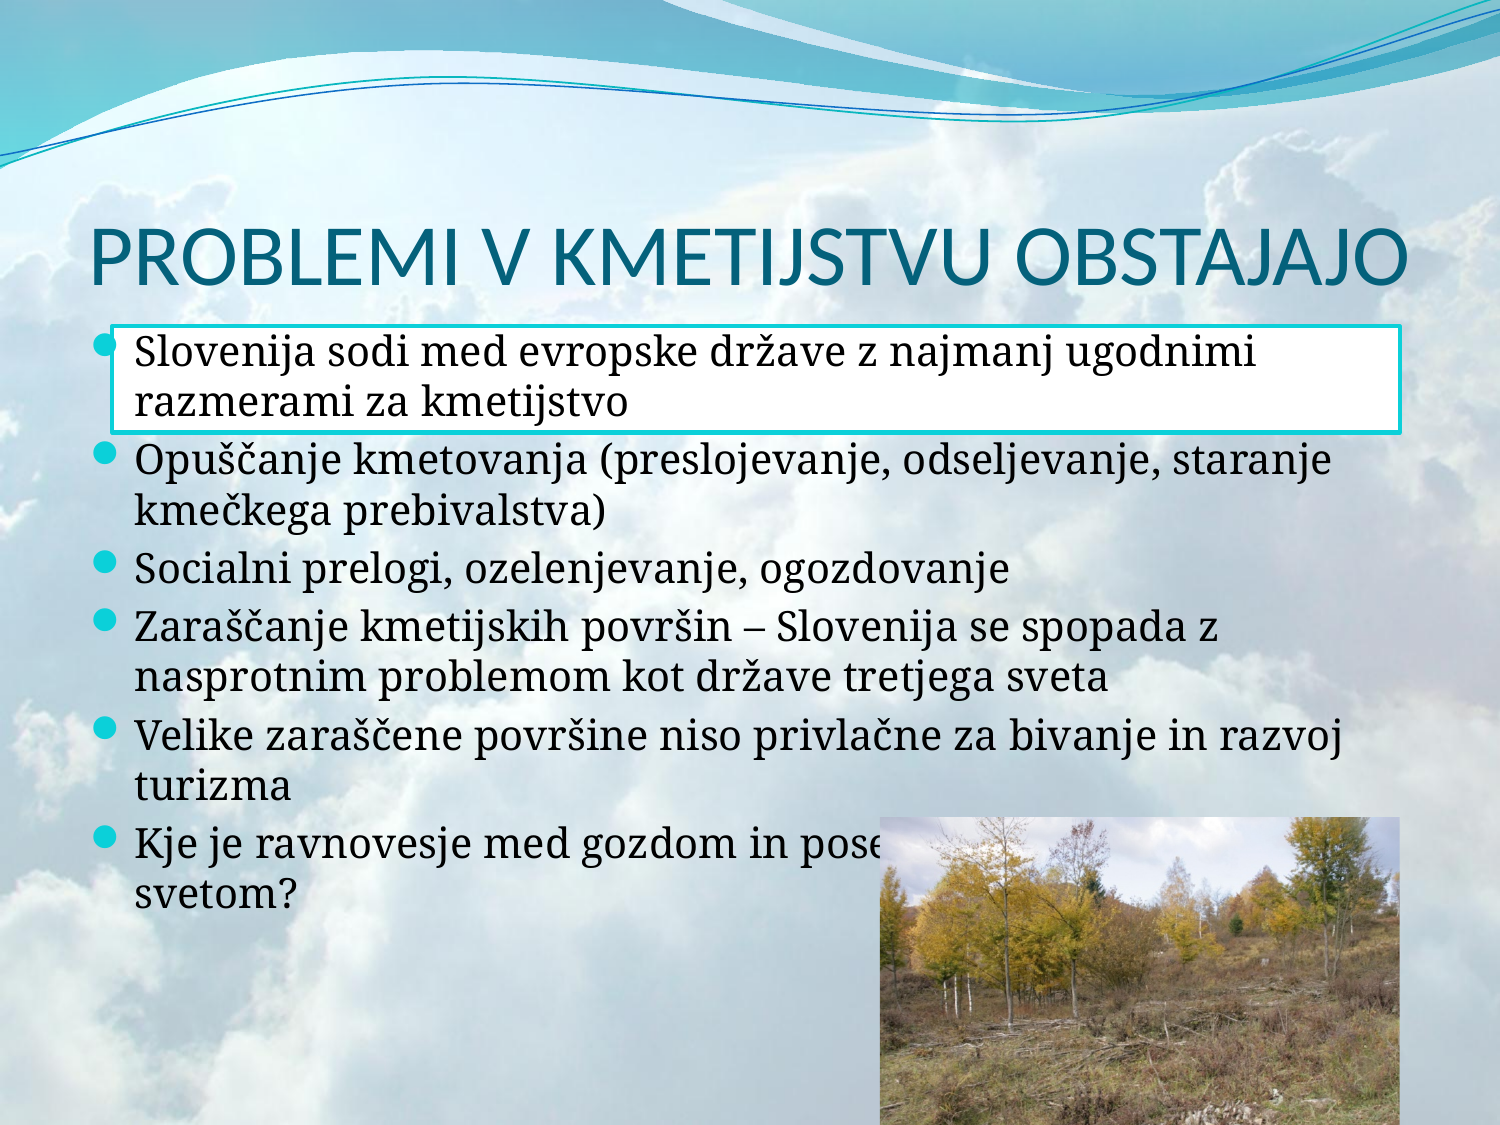

# PROBLEMI V KMETIJSTVU OBSTAJAJO
Slovenija sodi med evropske države z najmanj ugodnimi razmerami za kmetijstvo
Opuščanje kmetovanja (preslojevanje, odseljevanje, staranje kmečkega prebivalstva)
Socialni prelogi, ozelenjevanje, ogozdovanje
Zaraščanje kmetijskih površin – Slovenija se spopada z nasprotnim problemom kot države tretjega sveta
Velike zaraščene površine niso privlačne za bivanje in razvoj turizma
Kje je ravnovesje med gozdom in poseljenim kmetijskih svetom?